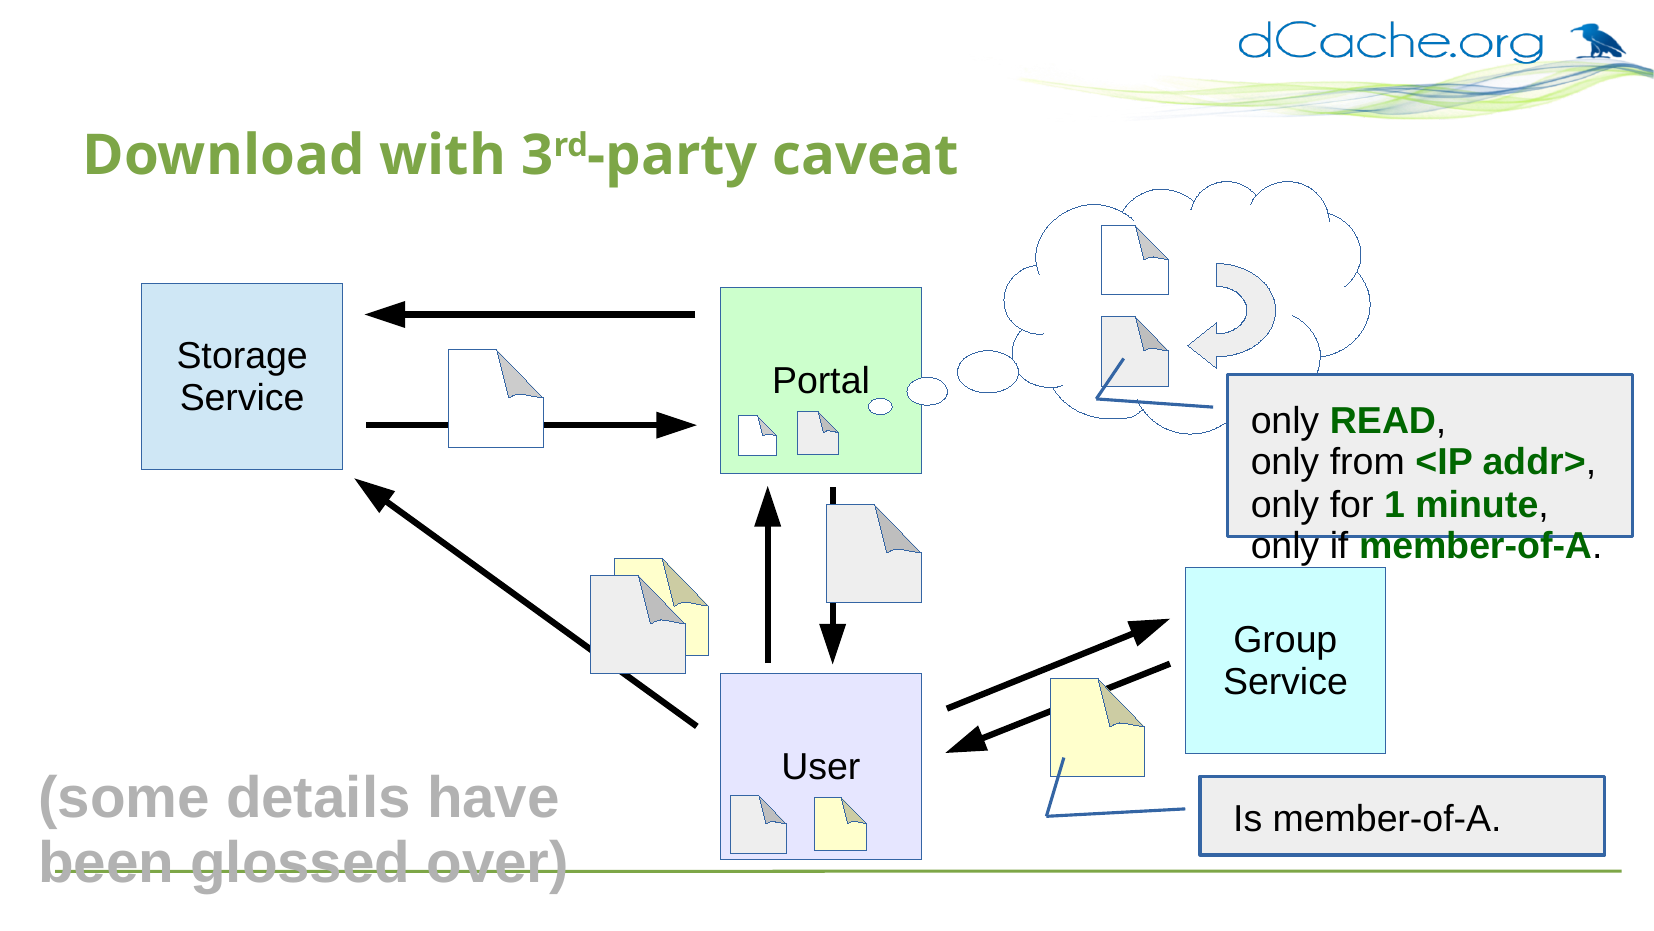

# Download with 3rd-party caveat
Storage
Service
Portal
only READ,
only from <IP addr>,
only for 1 minute,
only if member-of-A.
Group
Service
User
(some details have been glossed over)
Is member-of-A.